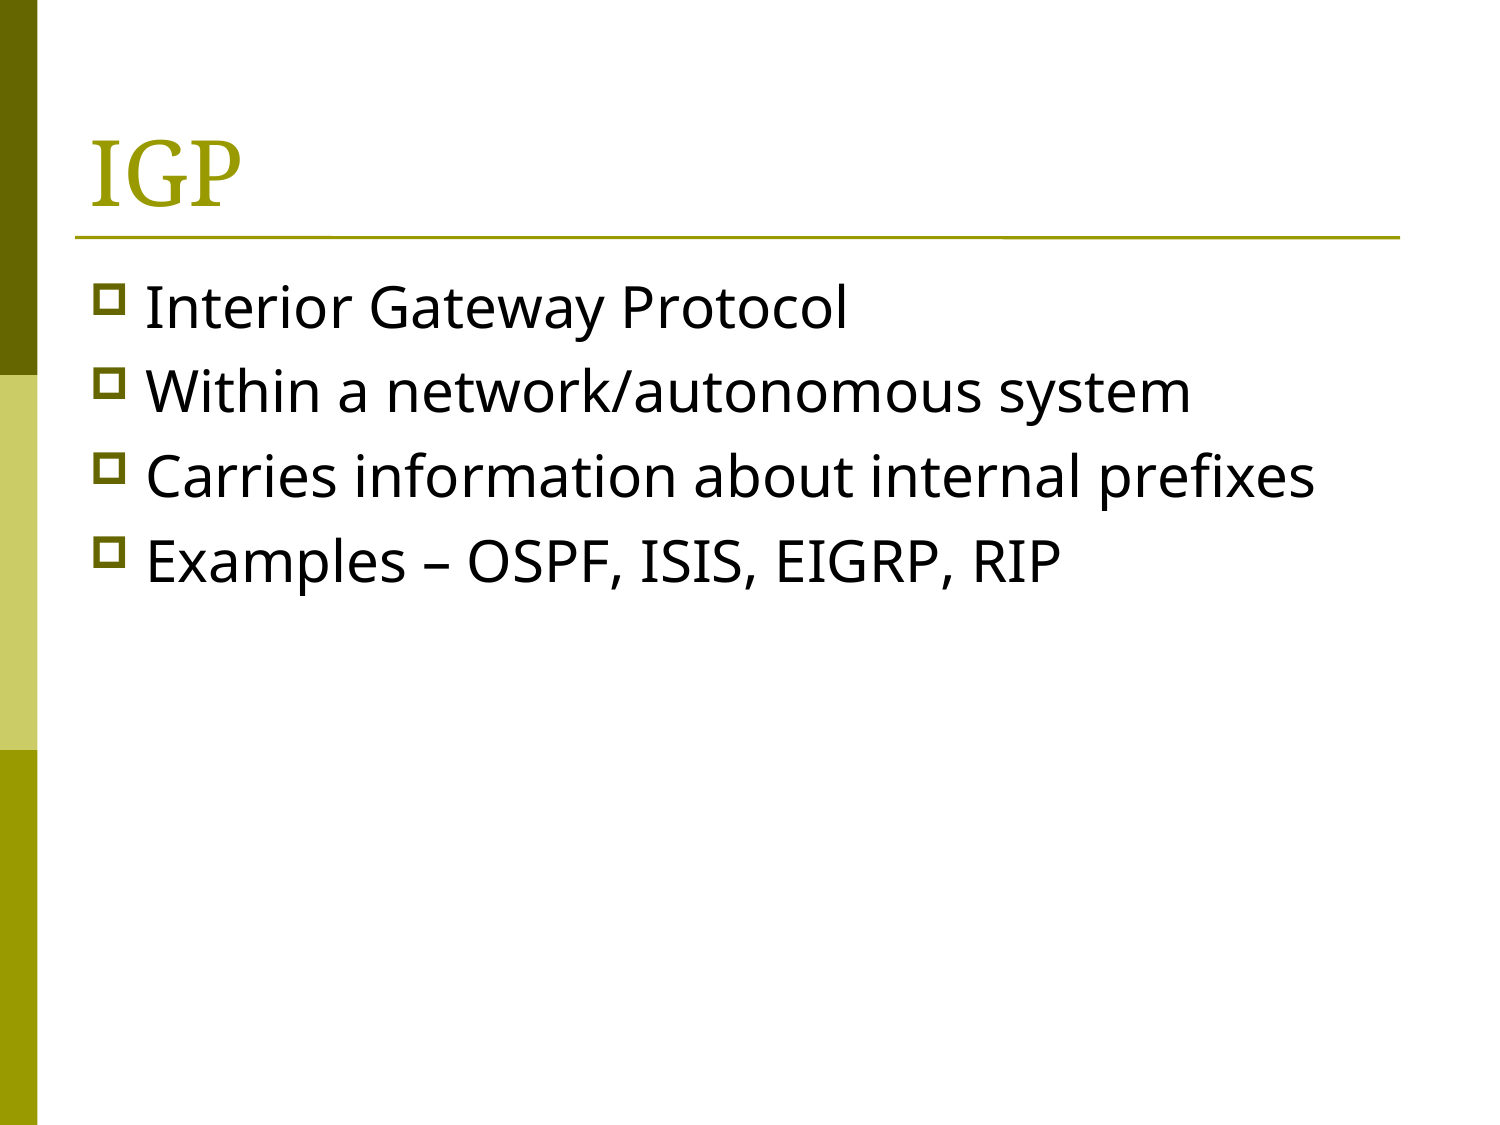

# IGP
Interior Gateway Protocol
Within a network/autonomous system
Carries information about internal prefixes
Examples – OSPF, ISIS, EIGRP, RIP